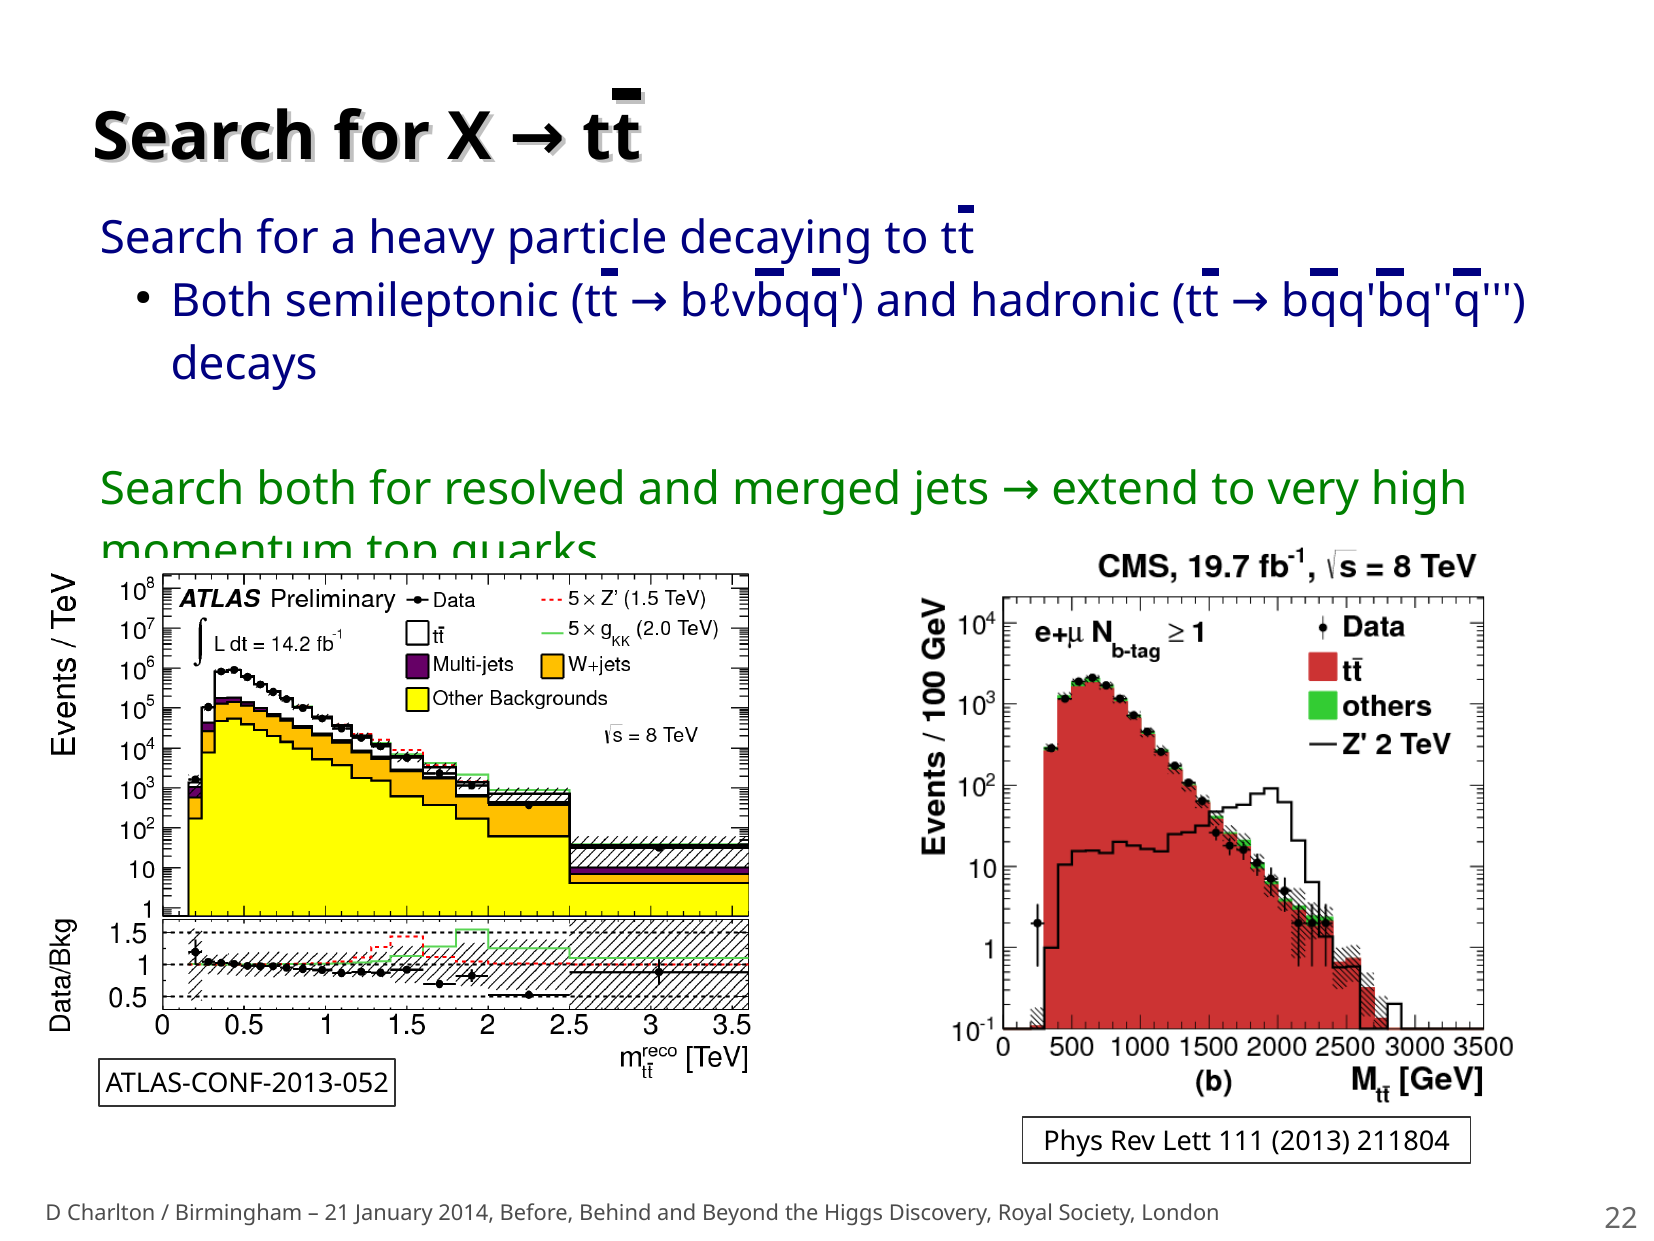

Search for X → tt
Search for a heavy particle decaying to tt
Both semileptonic (tt → bℓvbqq') and hadronic (tt → bqq'bq''q''') decays
Search both for resolved and merged jets → extend to very high momentum top quarks
ATLAS-CONF-2013-052
Phys Rev Lett 111 (2013) 211804